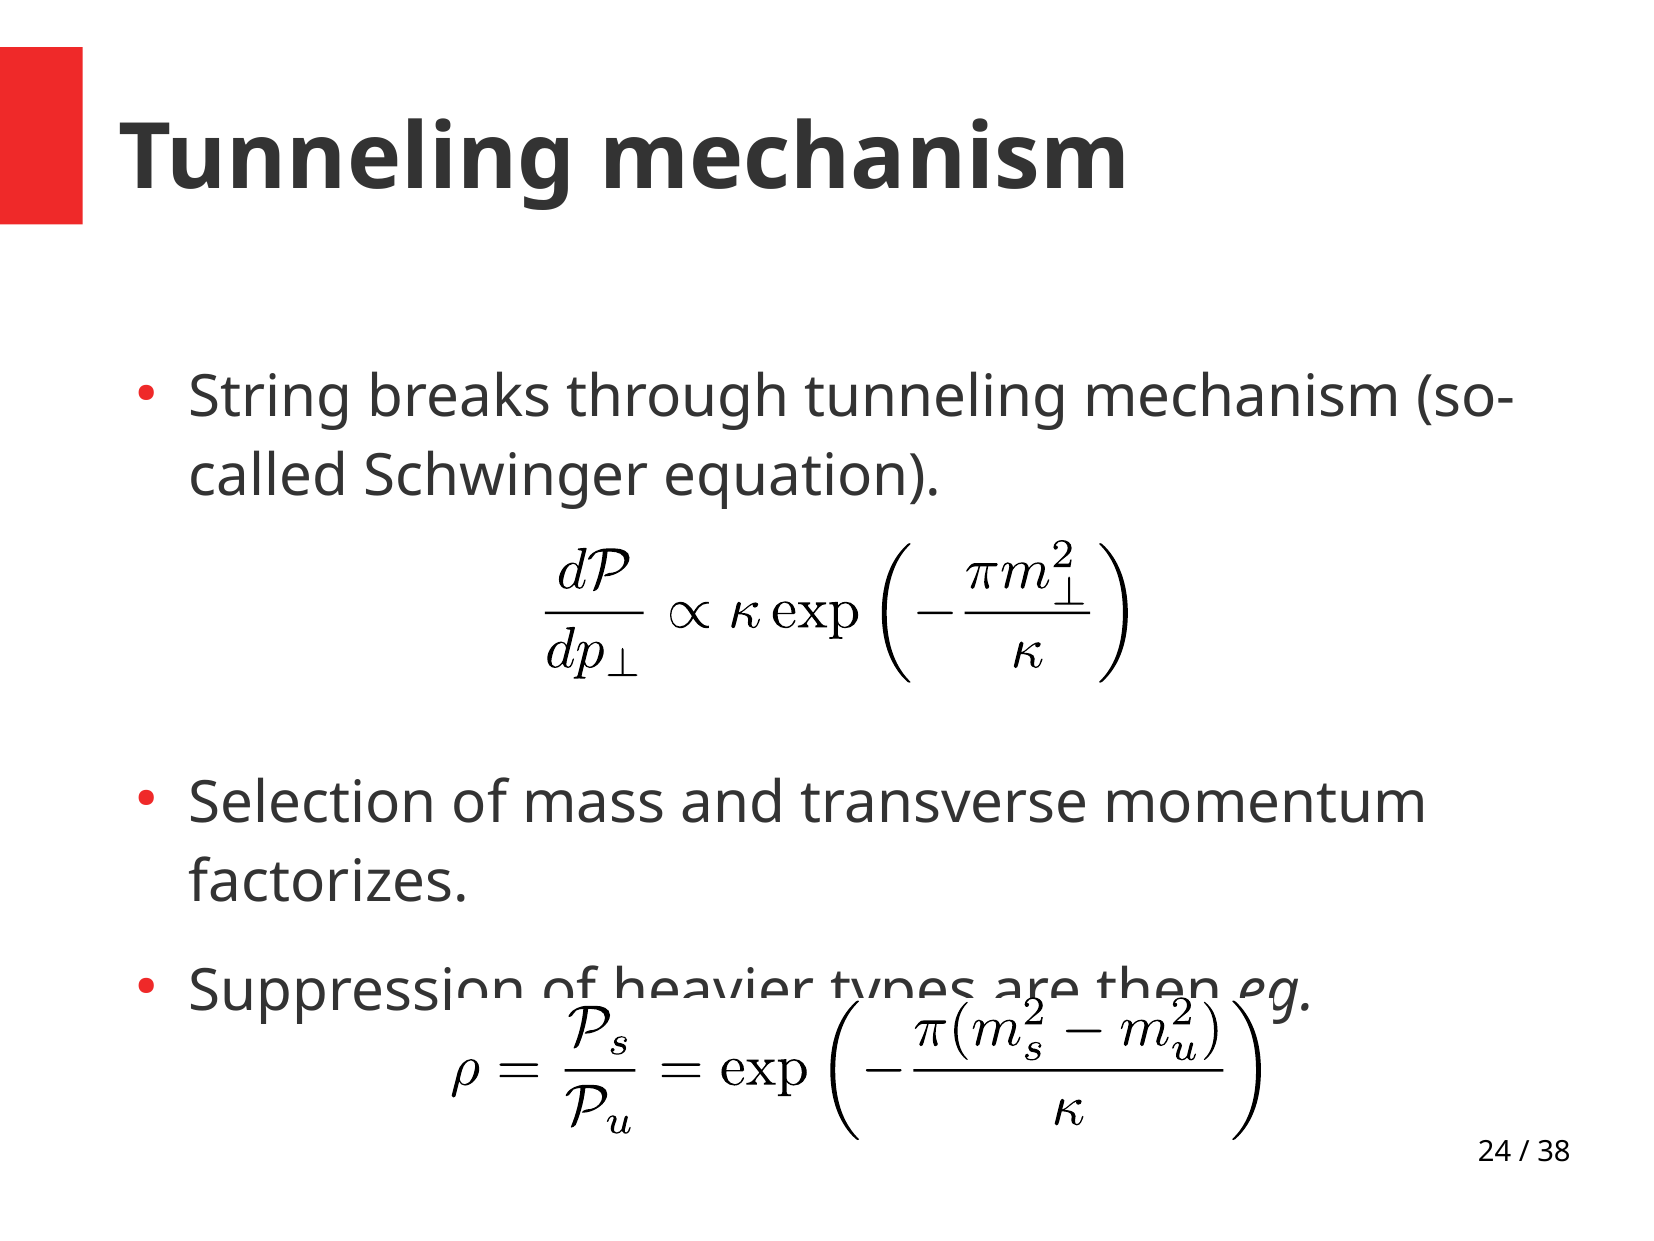

# Tunneling mechanism
String breaks through tunneling mechanism (so-called Schwinger equation).
Selection of mass and transverse momentum factorizes.
Suppression of heavier types are then eg.
24